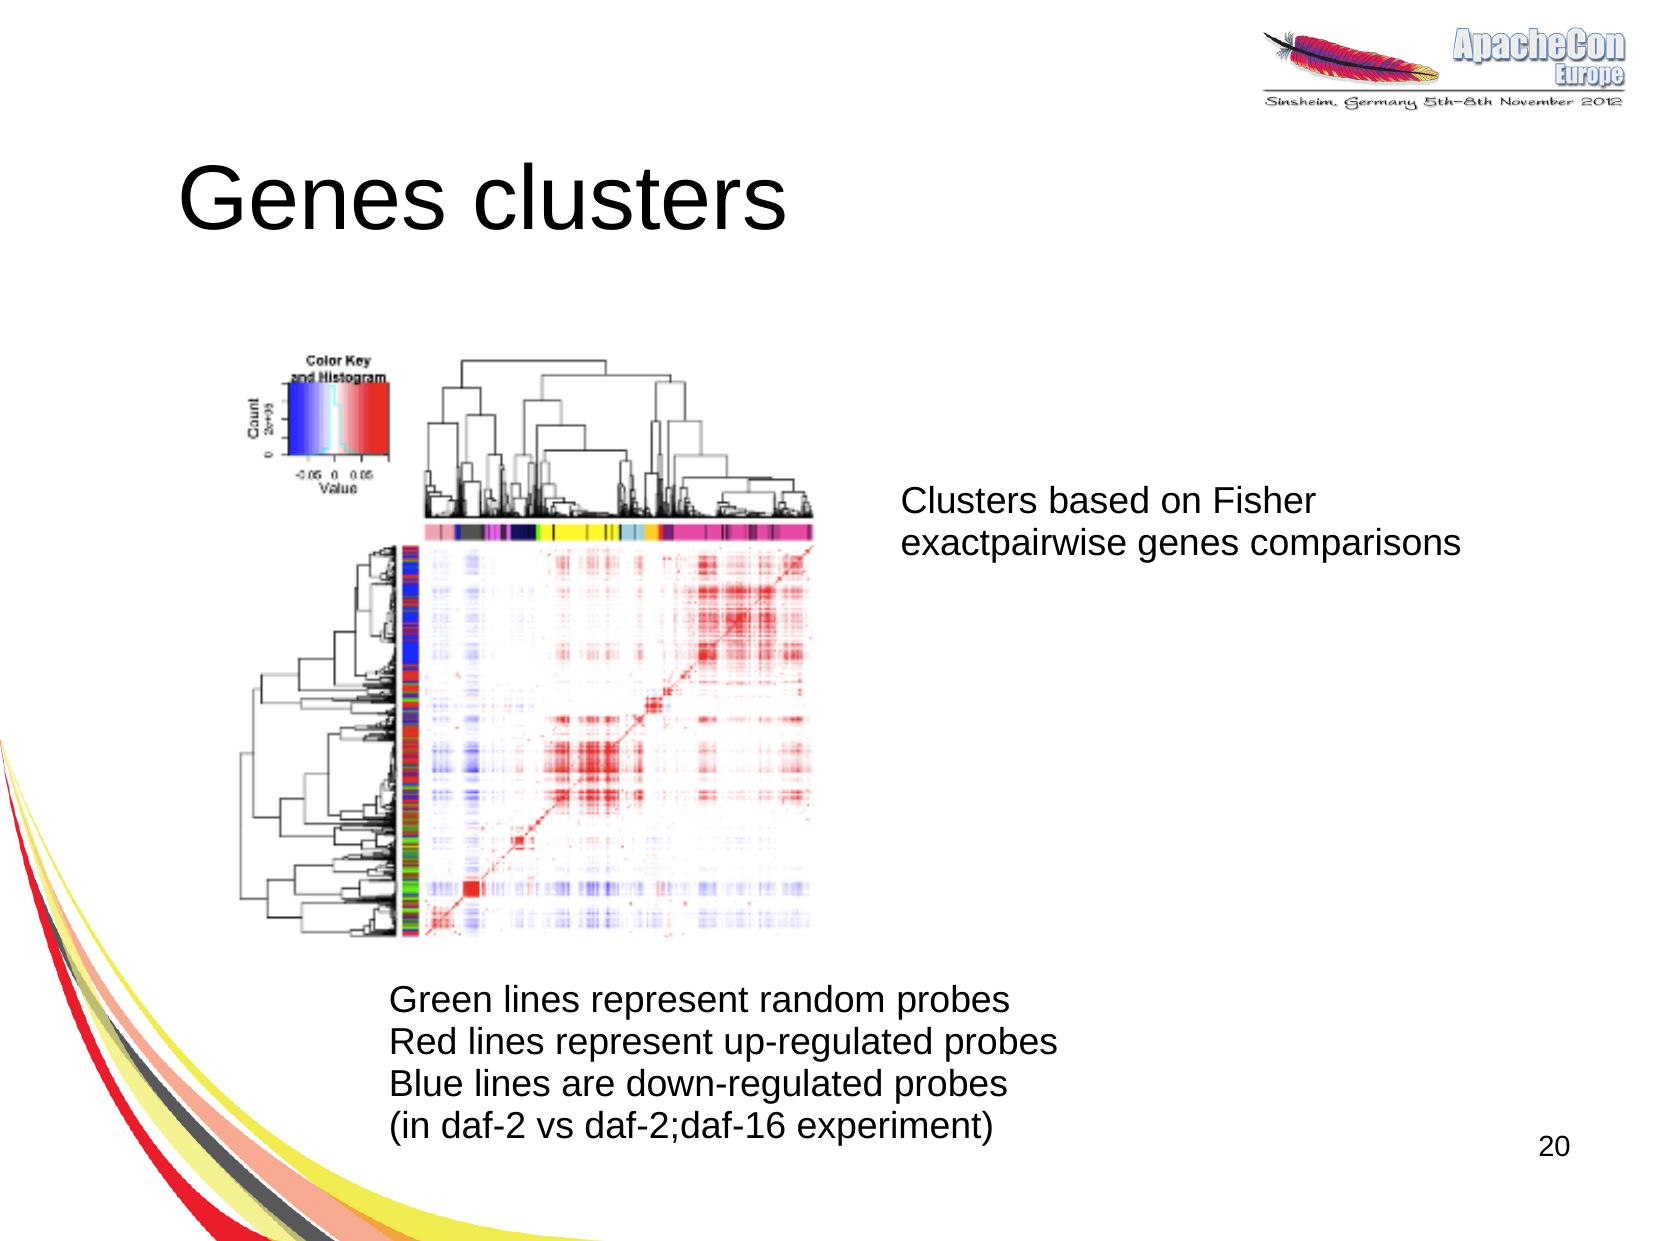

# Genes clusters
Clusters based on Fisher exactpairwise genes comparisons
Green lines represent random probes
Red lines represent up-regulated probes
Blue lines are down-regulated probes
(in daf-2 vs daf-2;daf-16 experiment)
20